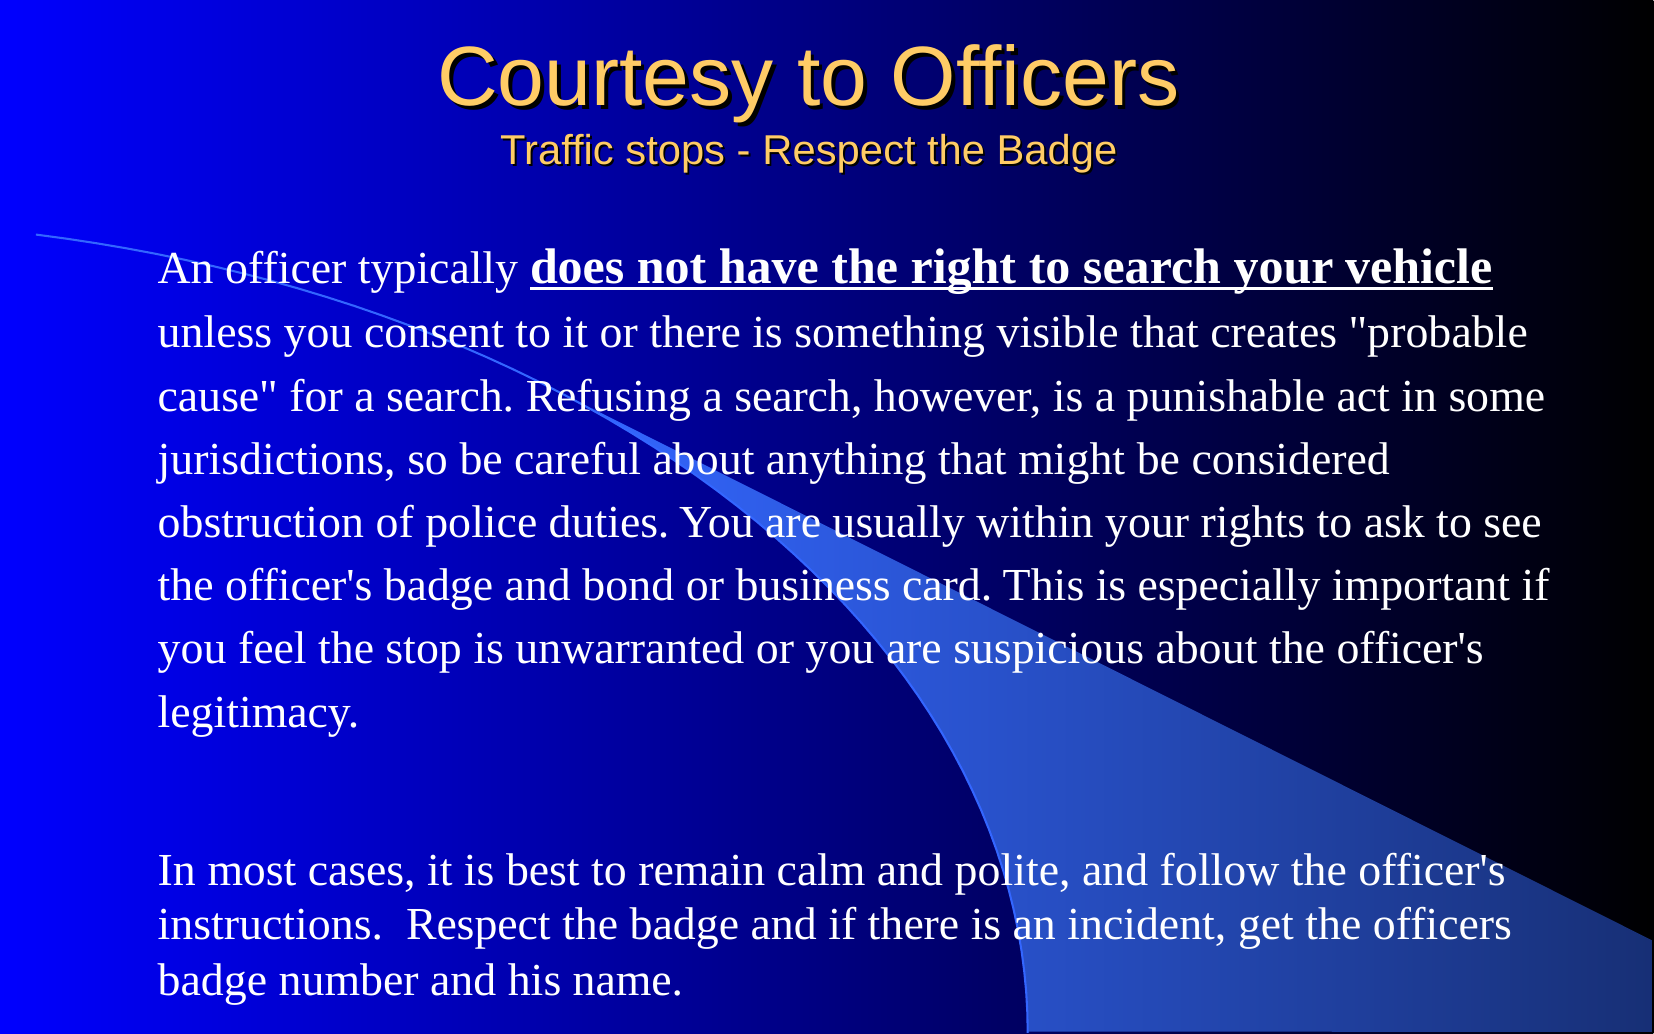

# Courtesy to Officers Traffic stops - Respect the Badge
An officer typically does not have the right to search your vehicle unless you consent to it or there is something visible that creates "probable cause" for a search. Refusing a search, however, is a punishable act in some jurisdictions, so be careful about anything that might be considered obstruction of police duties. You are usually within your rights to ask to see the officer's badge and bond or business card. This is especially important if you feel the stop is unwarranted or you are suspicious about the officer's legitimacy.
In most cases, it is best to remain calm and polite, and follow the officer's instructions. Respect the badge and if there is an incident, get the officers badge number and his name.